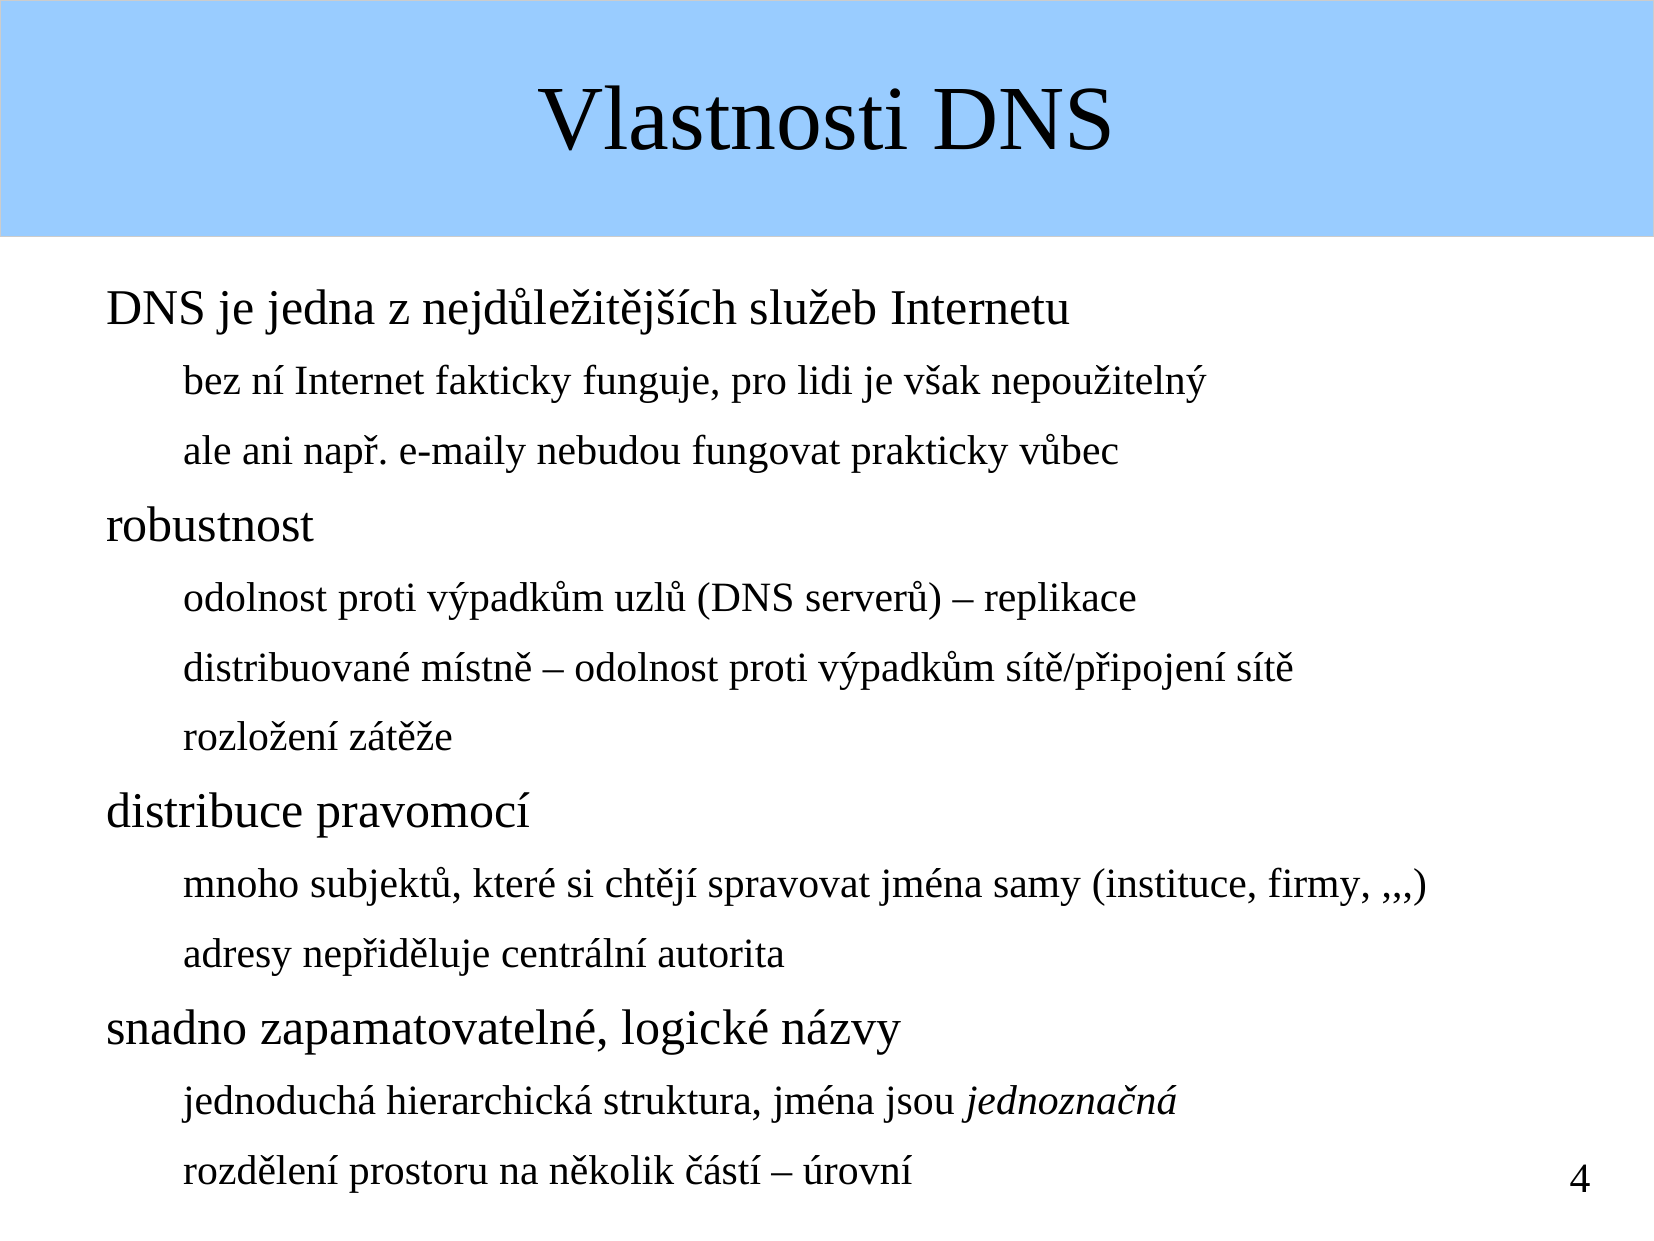

# Vlastnosti DNS
DNS je jedna z nejdůležitějších služeb Internetu
bez ní Internet fakticky funguje, pro lidi je však nepoužitelný
ale ani např. e-maily nebudou fungovat prakticky vůbec
robustnost
odolnost proti výpadkům uzlů (DNS serverů) – replikace
distribuované místně – odolnost proti výpadkům sítě/připojení sítě
rozložení zátěže
distribuce pravomocí
mnoho subjektů, které si chtějí spravovat jména samy (instituce, firmy, ,,,)
adresy nepřiděluje centrální autorita
snadno zapamatovatelné, logické názvy
jednoduchá hierarchická struktura, jména jsou jednoznačná
rozdělení prostoru na několik částí – úrovní